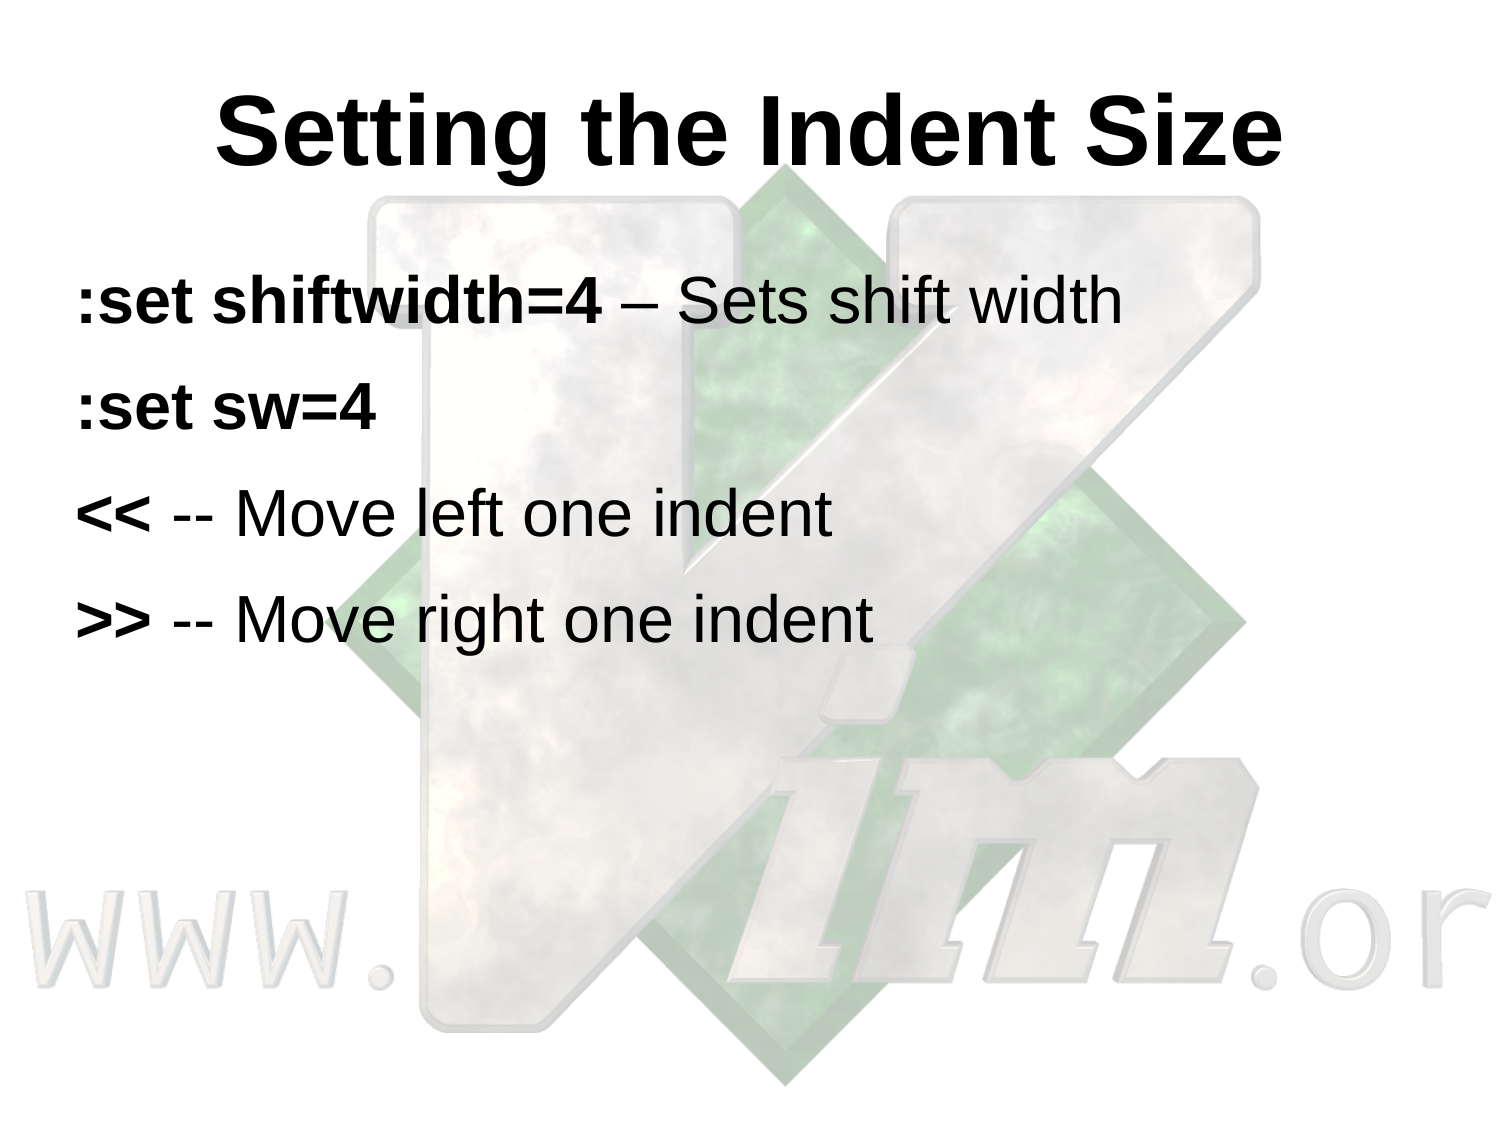

# Setting the Indent Size
:set shiftwidth=4 – Sets shift width
:set sw=4
<< -- Move left one indent
>> -- Move right one indent